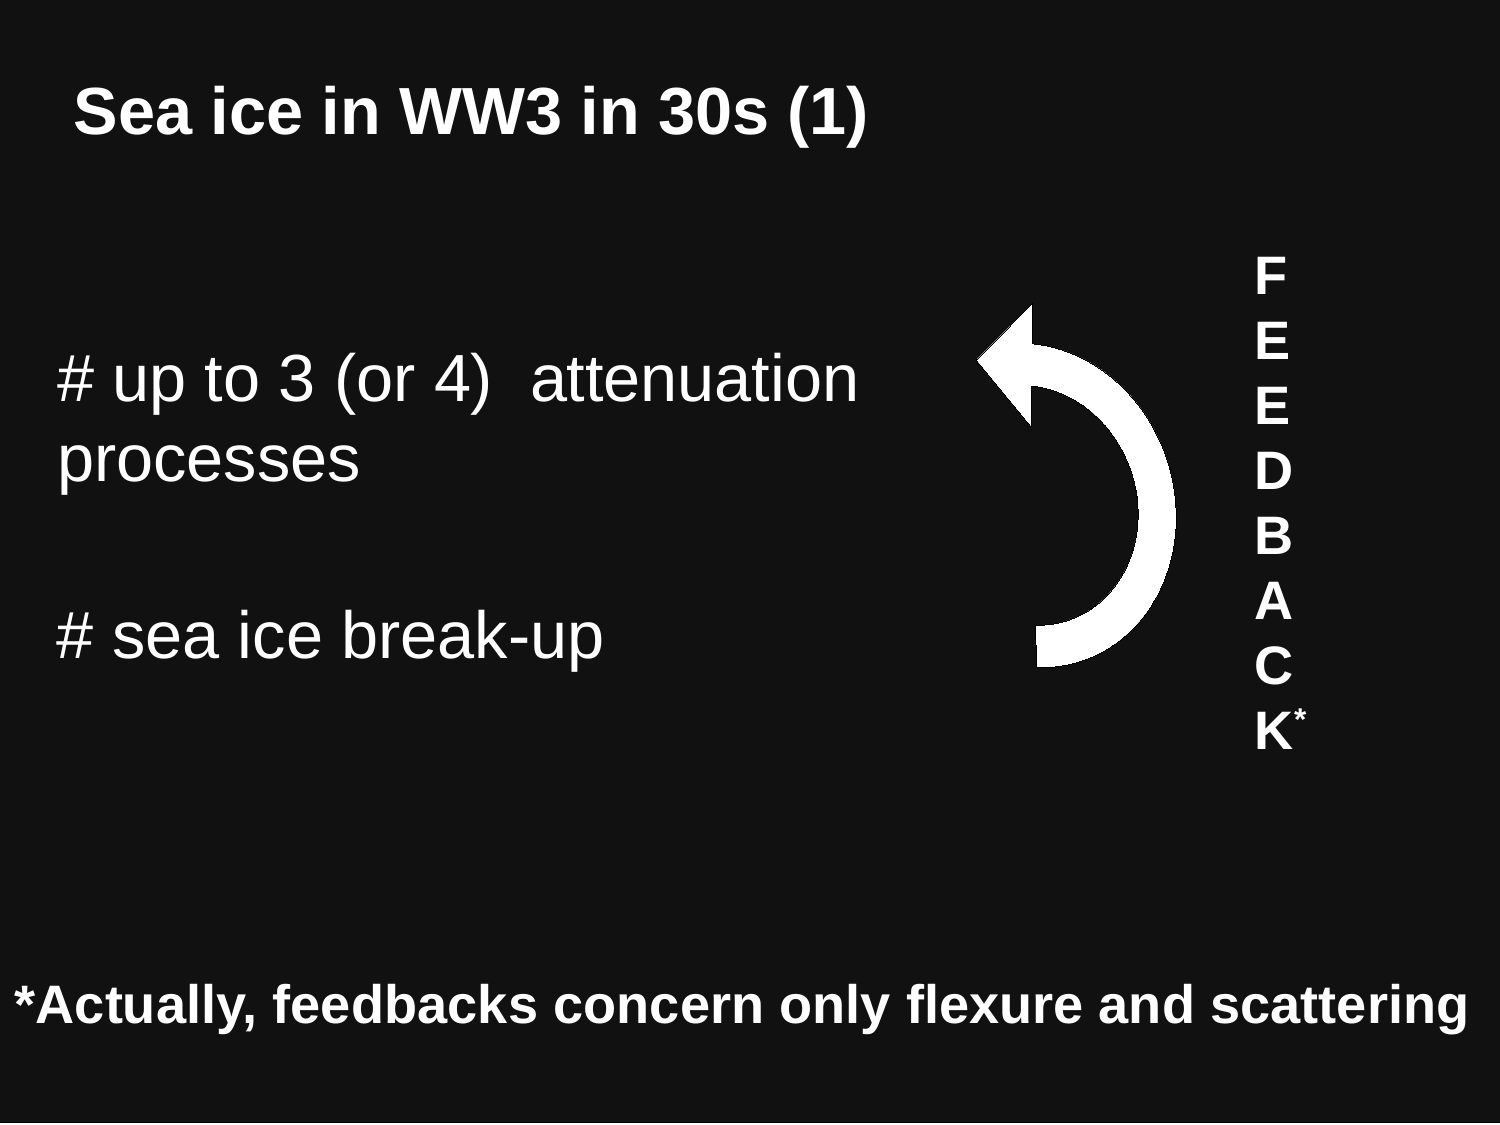

# Sea ice in WW3 in 30s (1)
FEEDBACK*
# up to 3 (or 4) attenuation processes
# sea ice break-up
*Actually, feedbacks concern only flexure and scattering
28